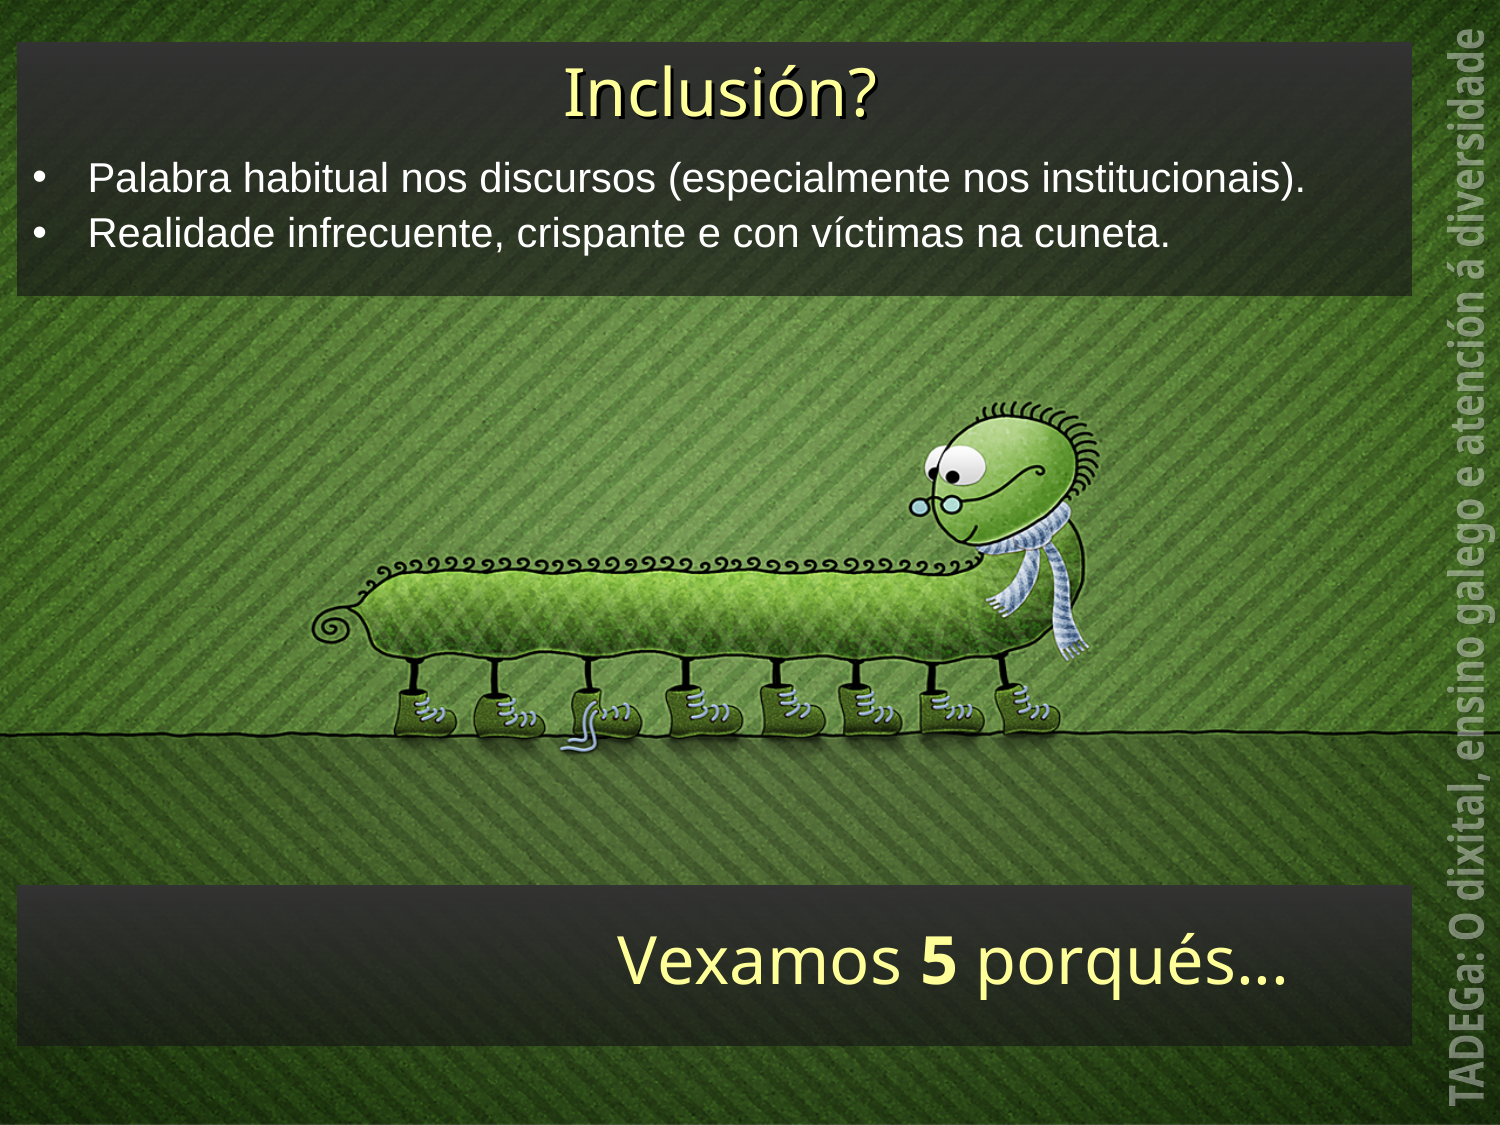

# Inclusión?
Palabra habitual nos discursos (especialmente nos institucionais).
Realidade infrecuente, crispante e con víctimas na cuneta.
Vexamos 5 porqués...